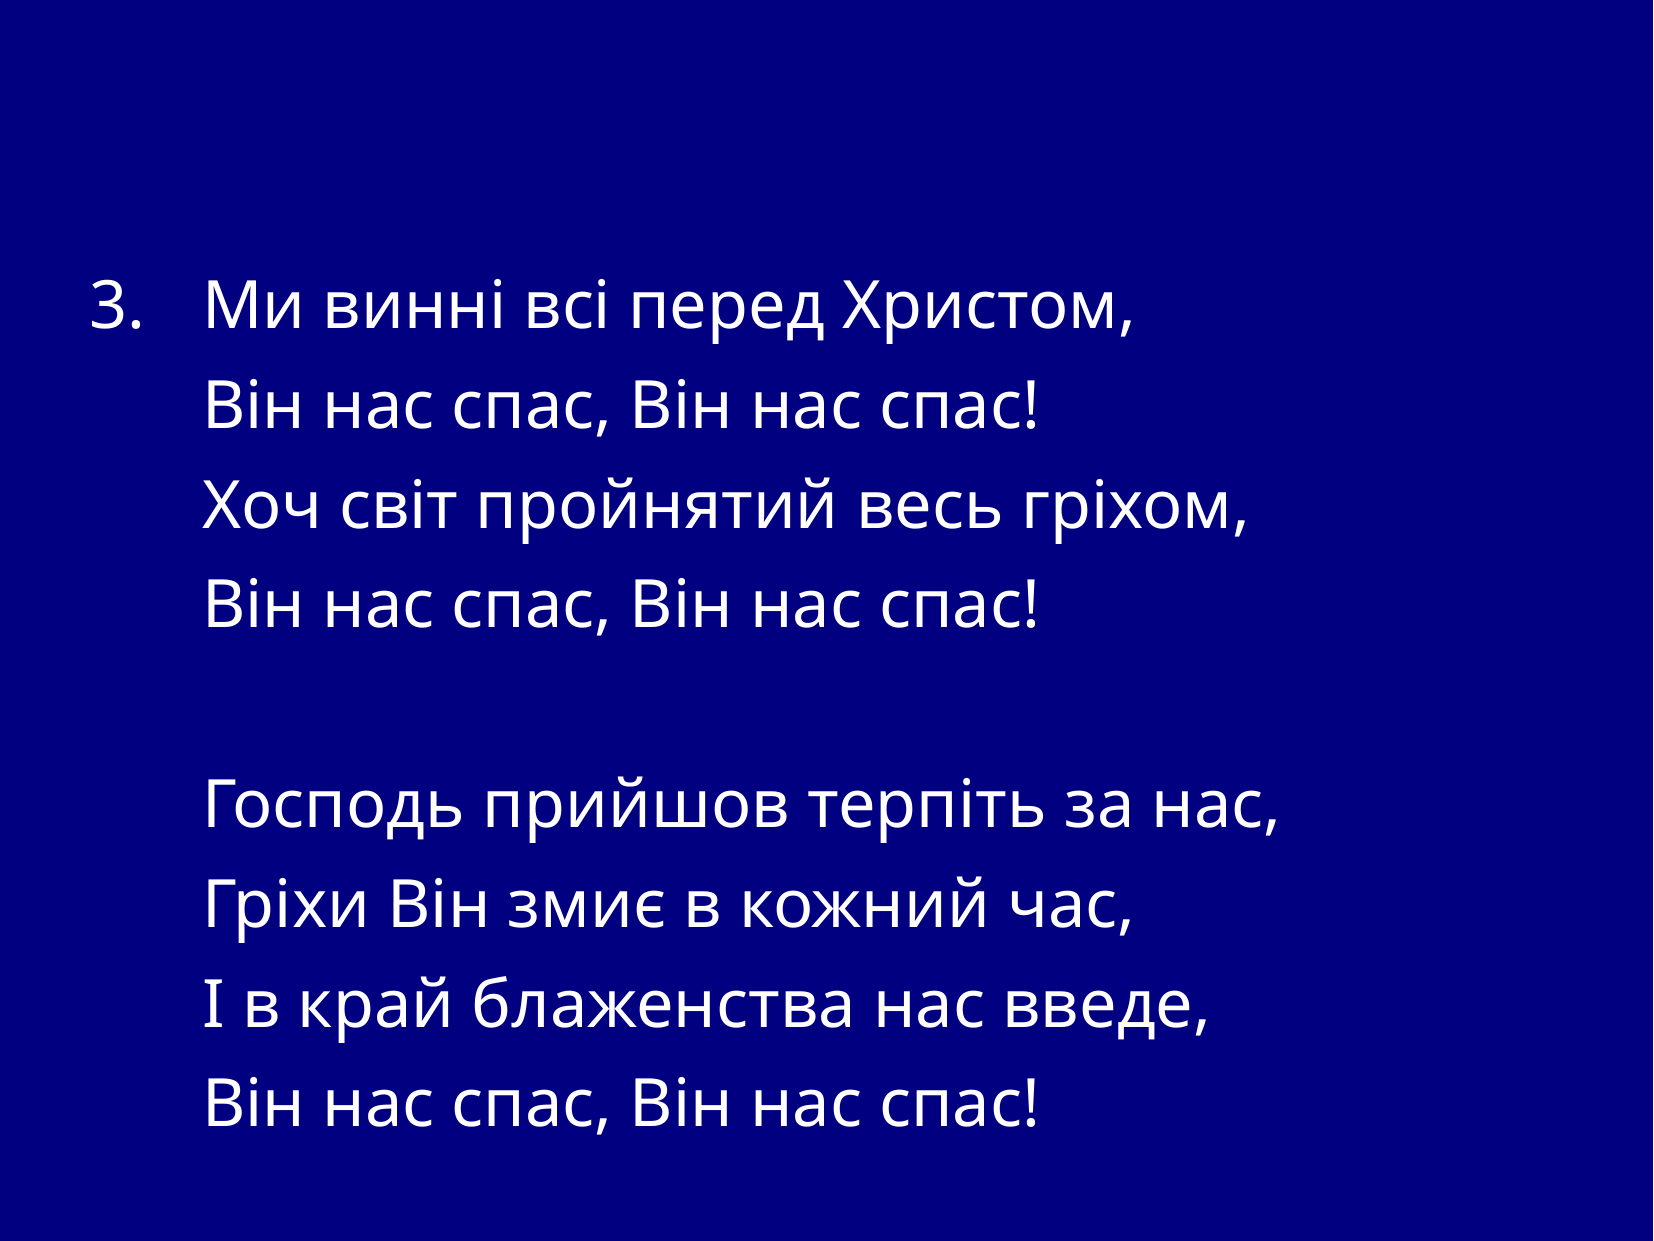

3.	Ми винні всі перед Христом,
	Він нас спас, Він нас спас!
	Хоч світ пройнятий весь гріхом,
	Він нас спас, Він нас спас!
	Господь прийшов терпіть за нас,
	Гріхи Він змиє в кожний час,
	І в край блаженства нас введе,
	Він нас спас, Він нас спас!